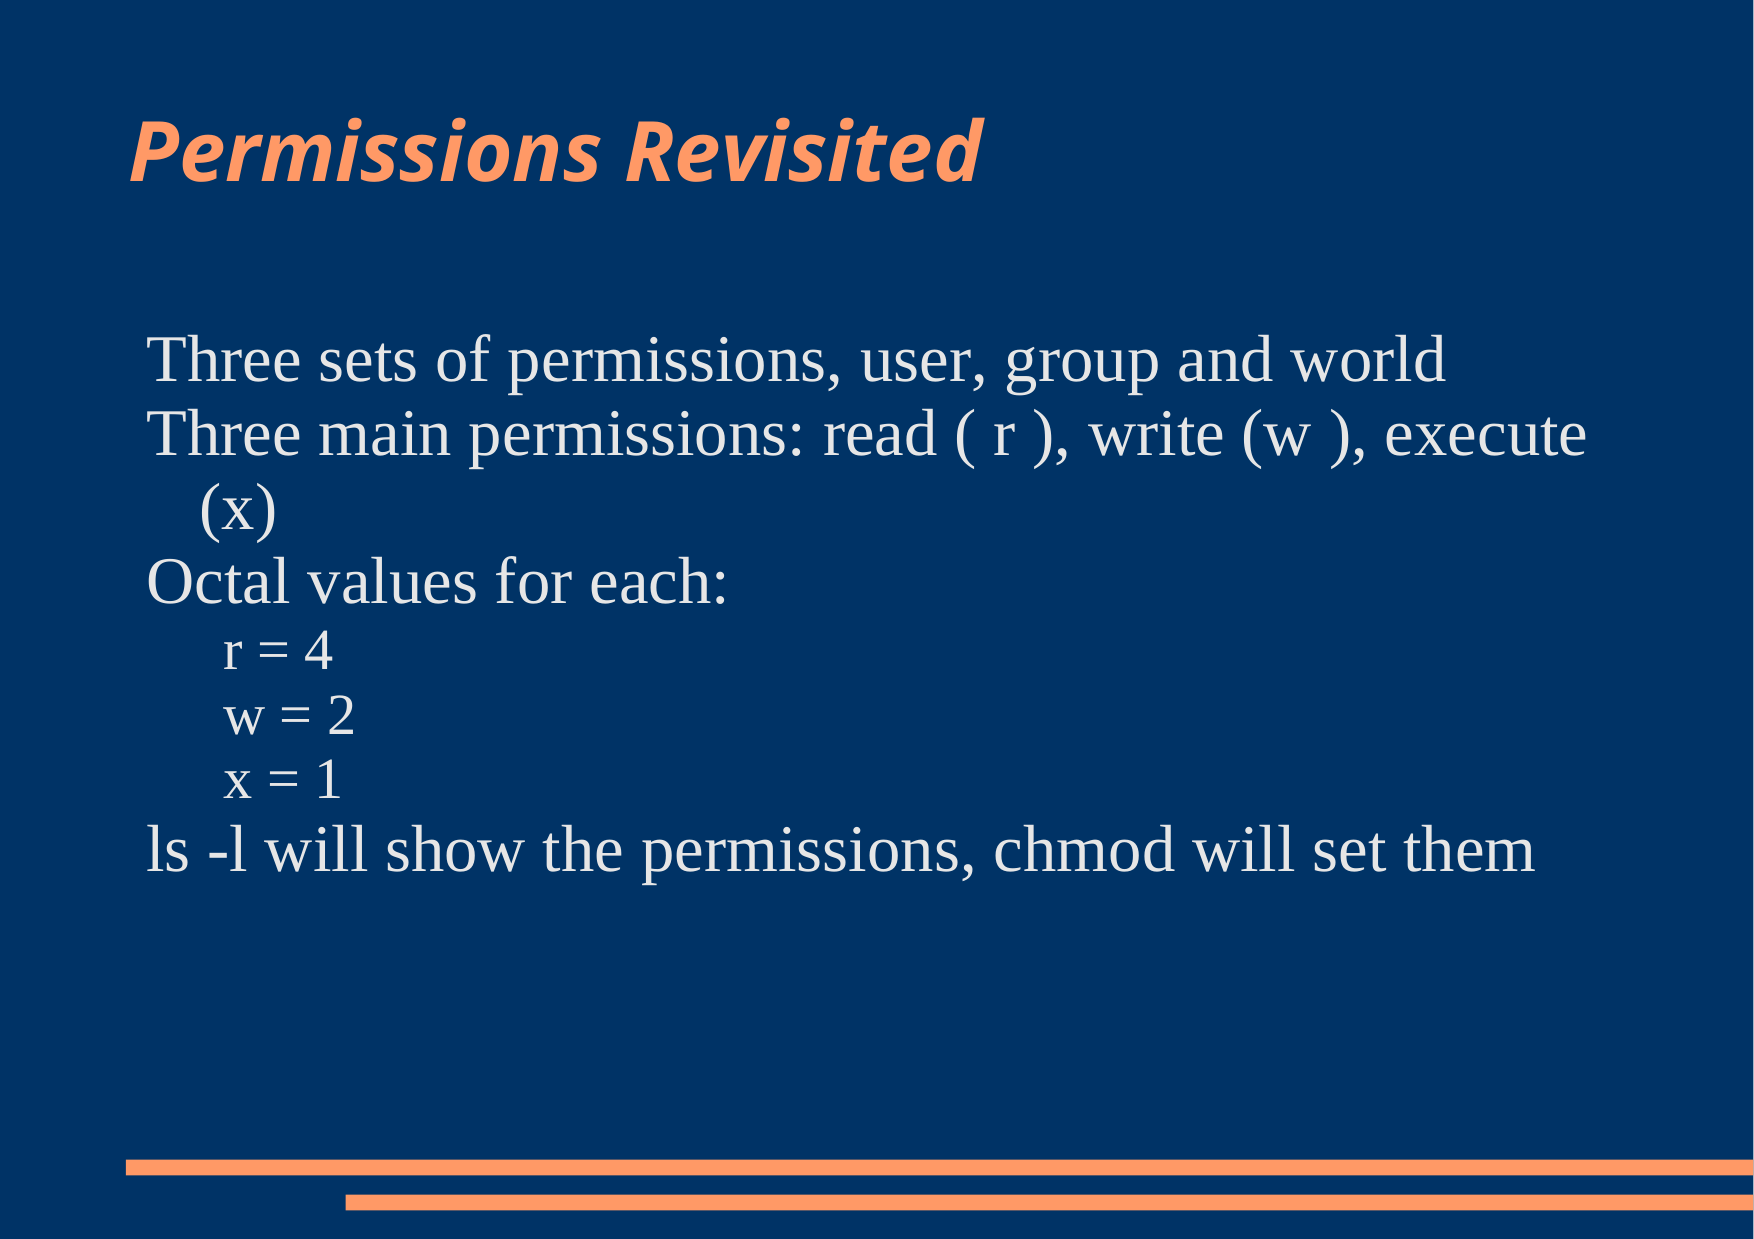

# Permissions Revisited
Three sets of permissions, user, group and world
Three main permissions: read ( r ), write (w ), execute (x)
Octal values for each:
r = 4
w = 2
x = 1
ls -l will show the permissions, chmod will set them